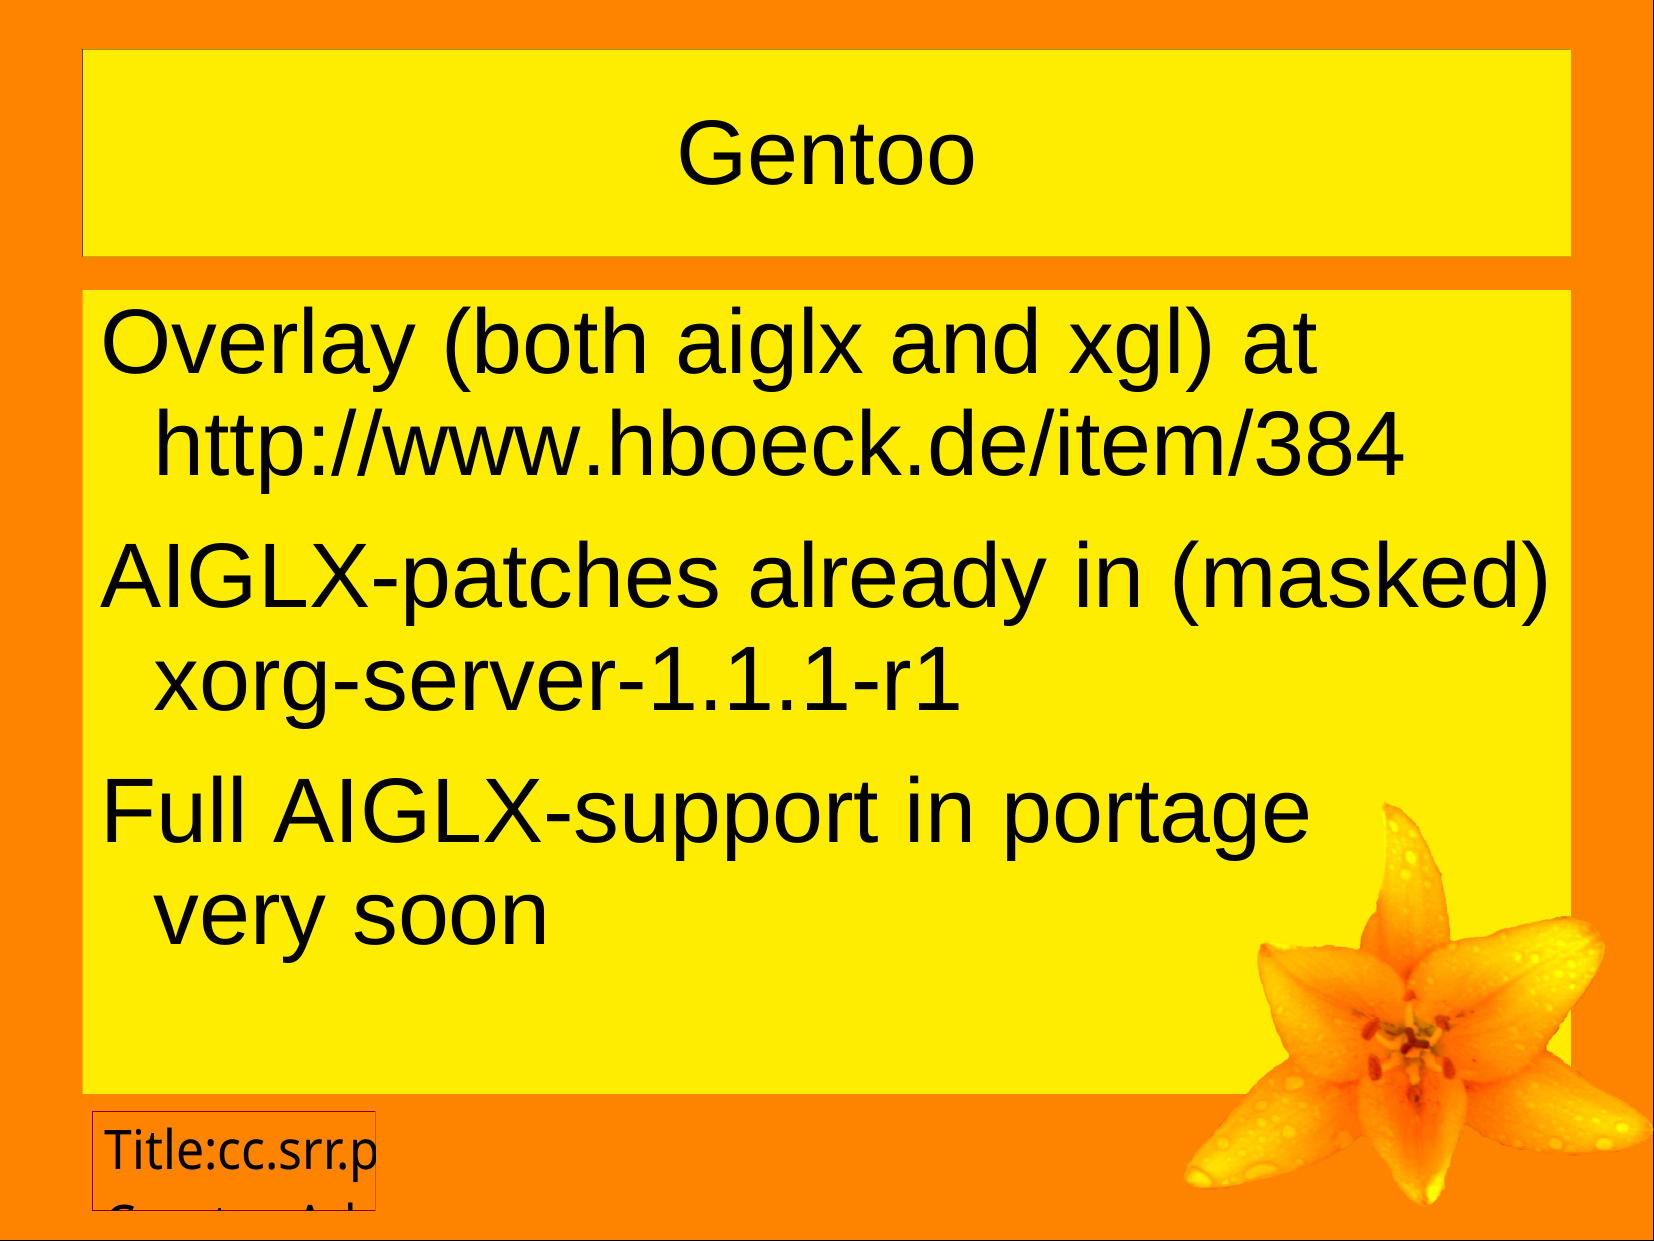

# Gentoo
Overlay (both aiglx and xgl) at http://www.hboeck.de/item/384
AIGLX-patches already in (masked) xorg-server-1.1.1-r1
Full AIGLX-support in portage
very soon